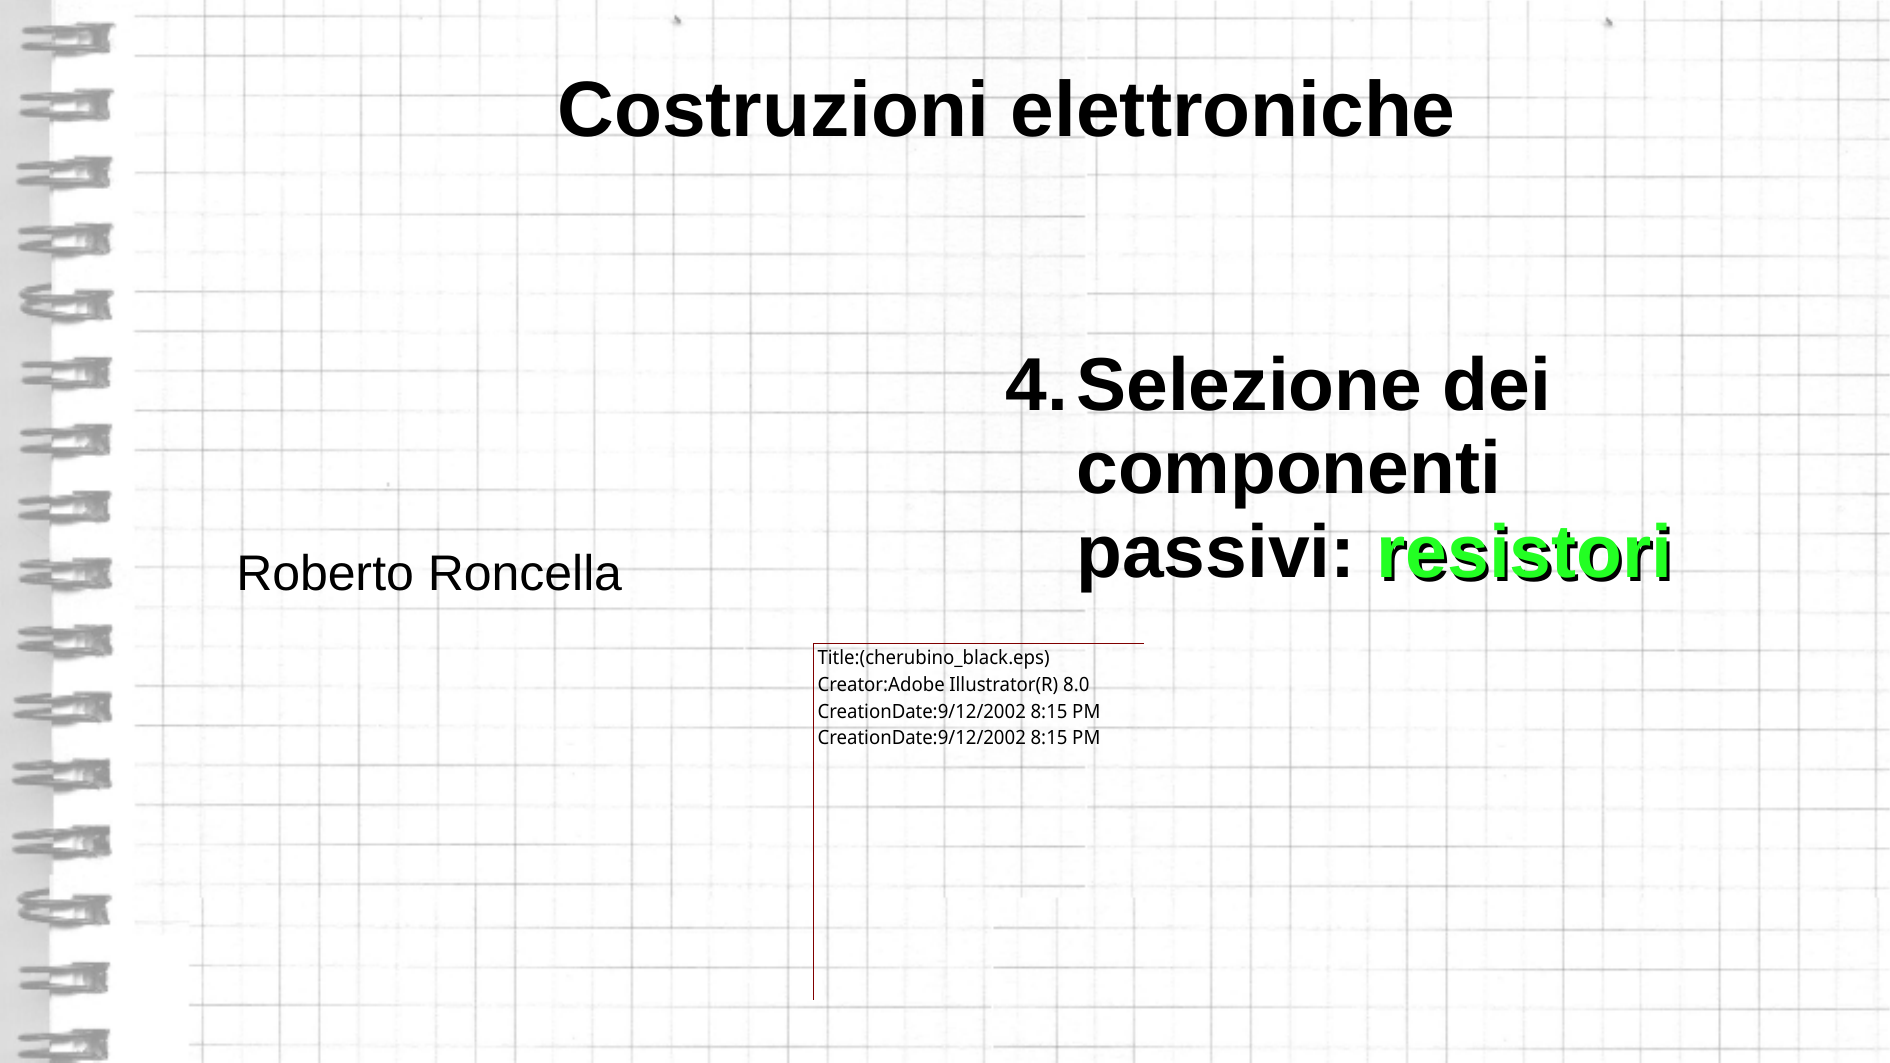

# Costruzioni elettroniche
Roberto Roncella
4.	Selezione dei componenti passivi: resistori